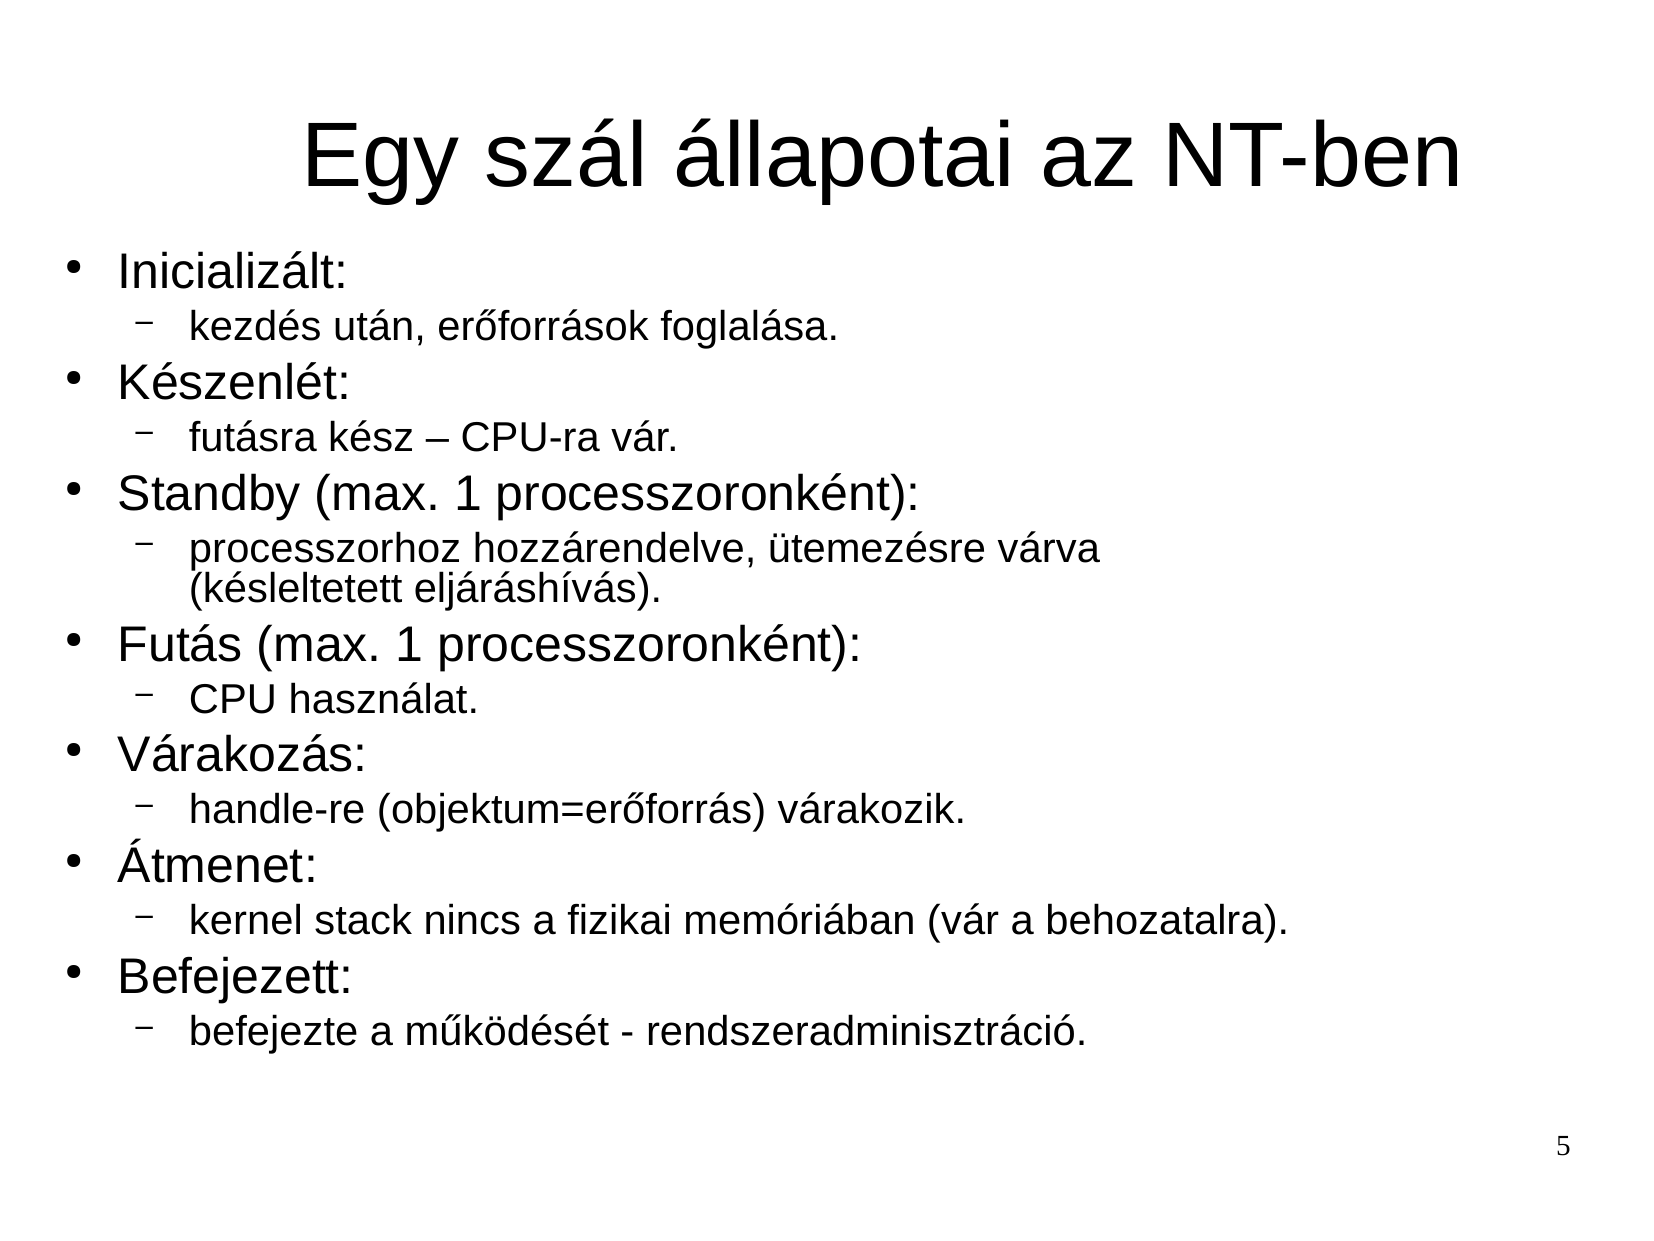

# Egy szál állapotai az NT-ben
Inicializált:
kezdés után, erőforrások foglalása.
Készenlét:
futásra kész – CPU-ra vár.
Standby (max. 1 processzoronként):
processzorhoz hozzárendelve, ütemezésre várva
(késleltetett eljáráshívás).
Futás (max. 1 processzoronként):
CPU használat.
Várakozás:
handle-re (objektum=erőforrás) várakozik.
Átmenet:
kernel stack nincs a fizikai memóriában (vár a behozatalra).
Befejezett:
befejezte a működését - rendszeradminisztráció.
5